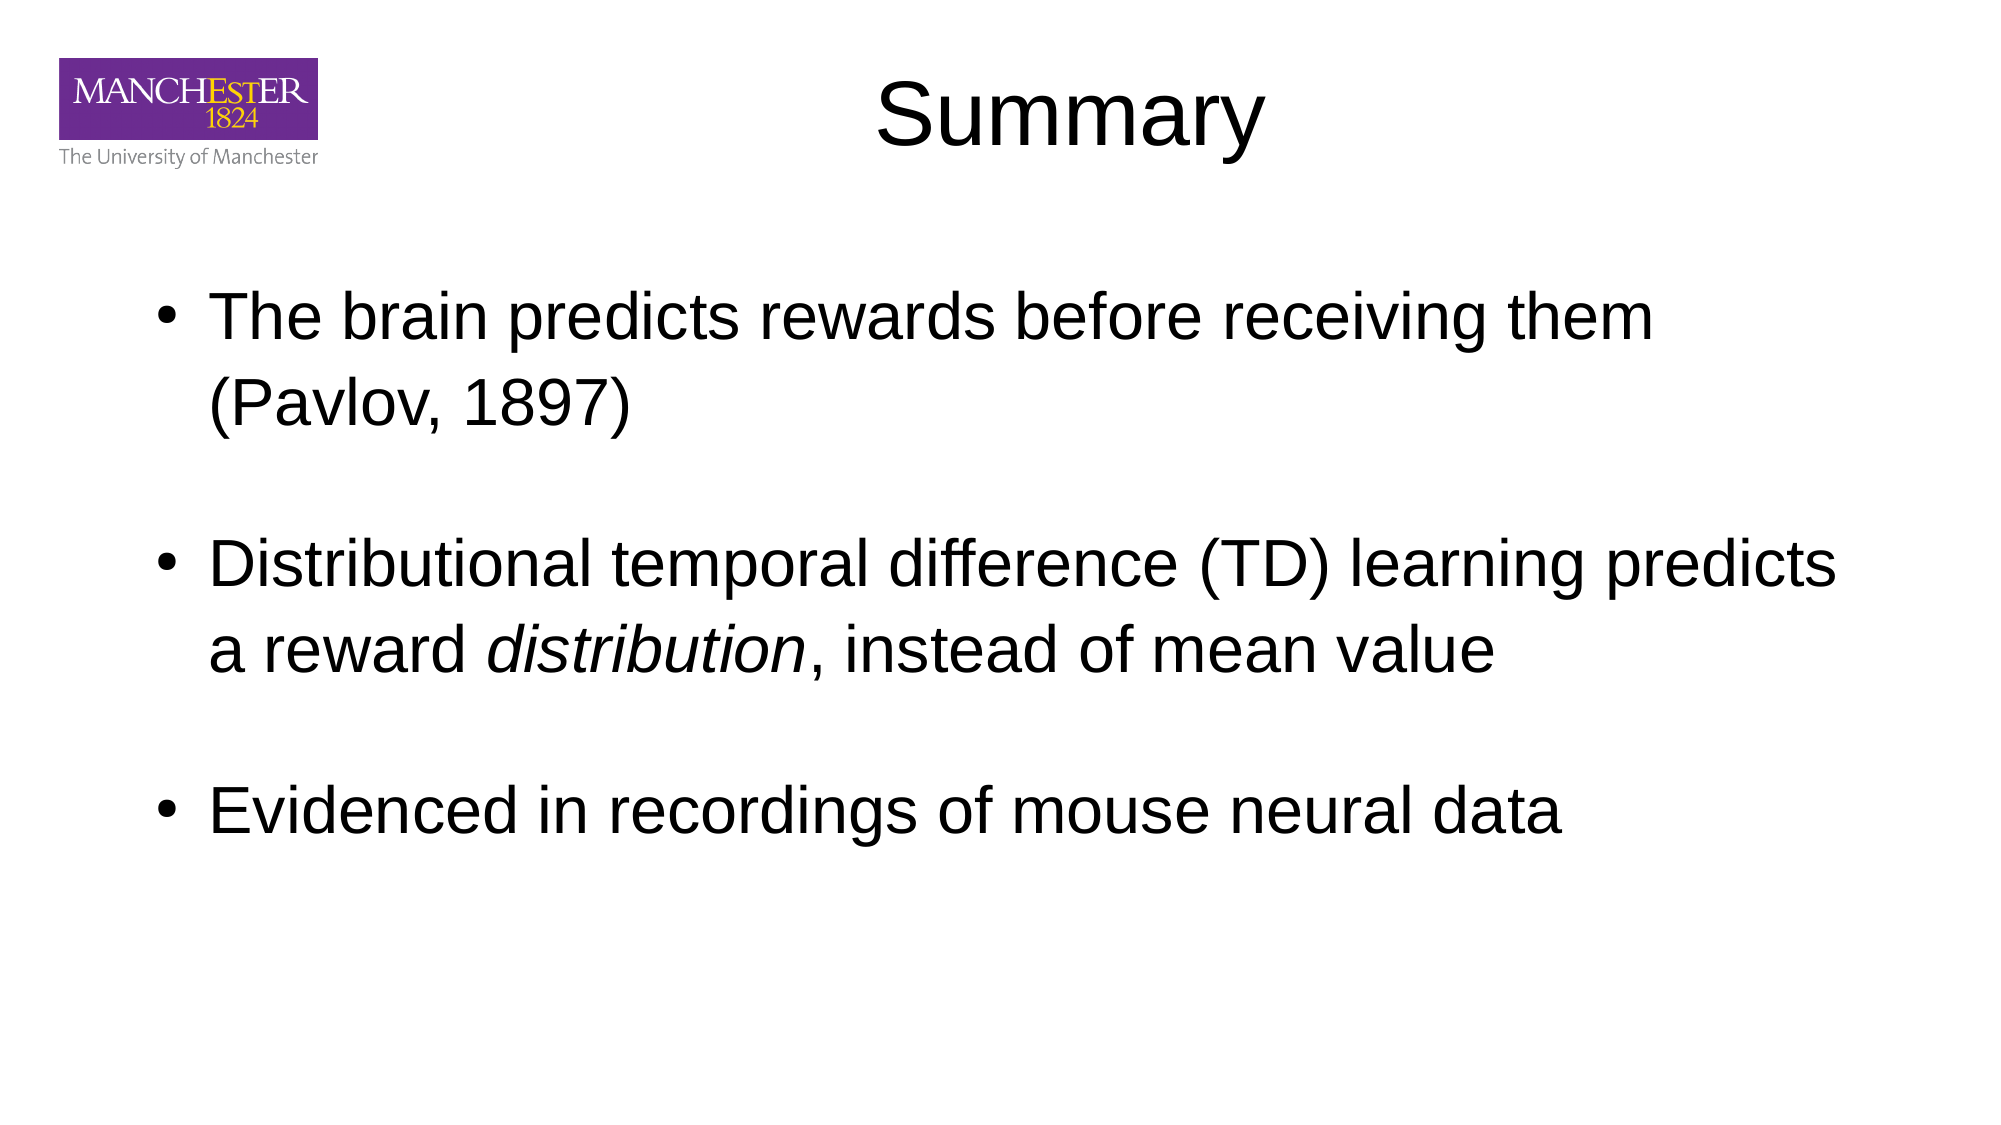

# Summary
The brain predicts rewards before receiving them (Pavlov, 1897)
Distributional temporal difference (TD) learning predicts a reward distribution, instead of mean value
Evidenced in recordings of mouse neural data